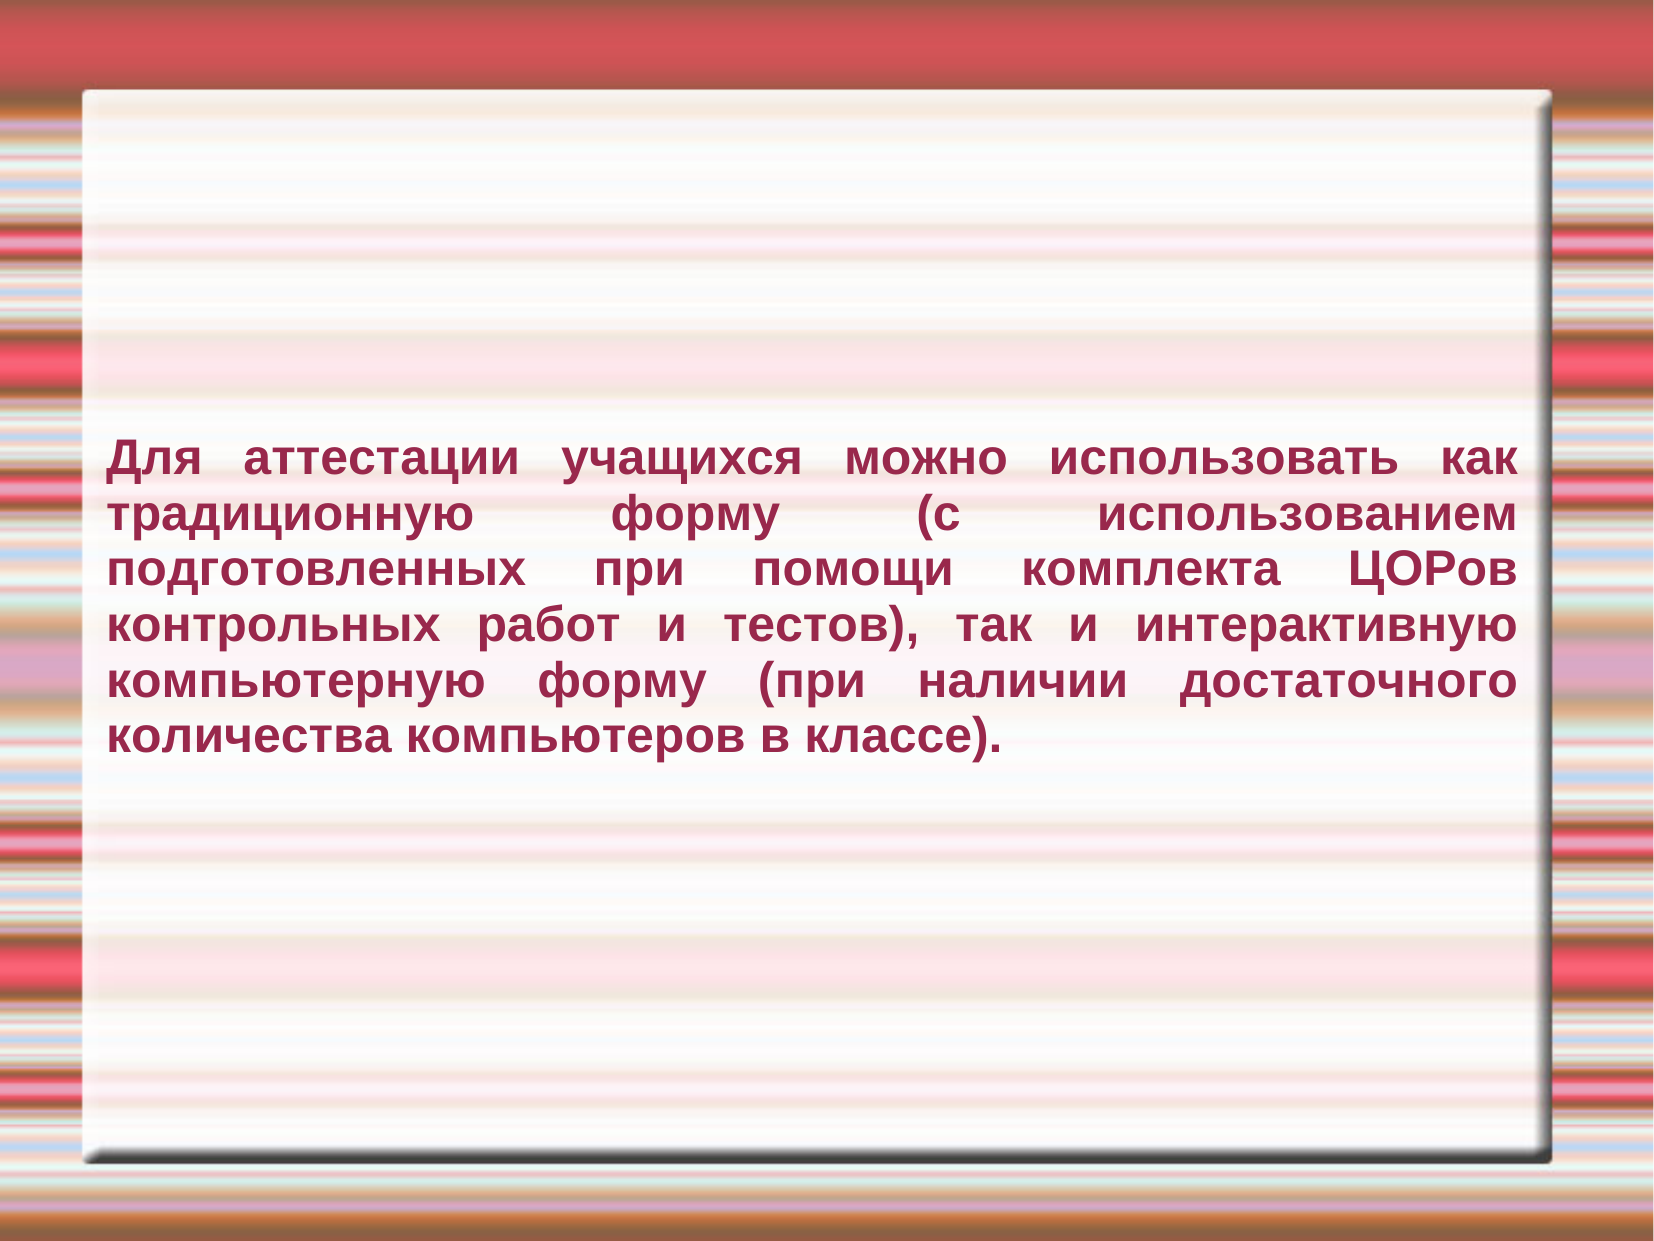

# Для аттестации учащихся можно использовать как традиционную форму (с использованием подготовленных при помощи комплекта ЦОРов контрольных работ и тестов), так и интерактивную компьютерную форму (при наличии достаточного количества компьютеров в классе).